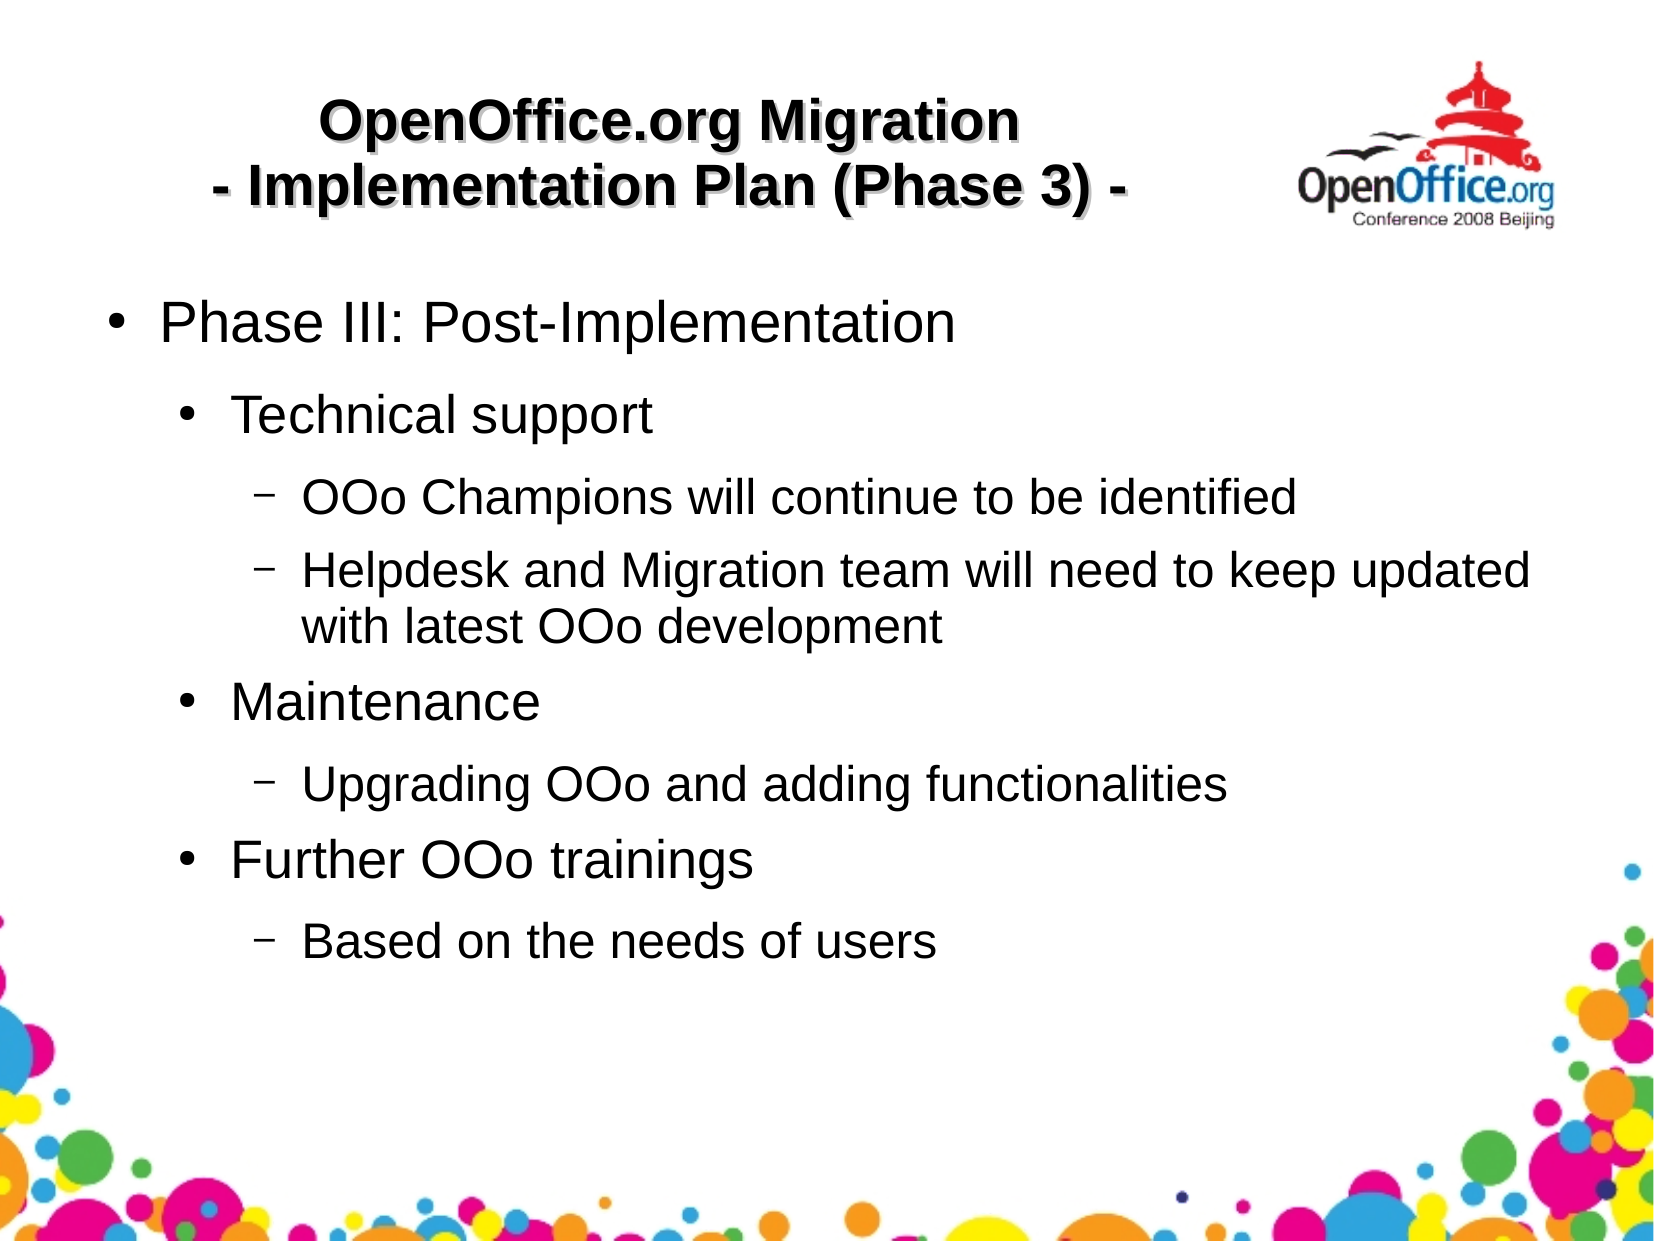

# OpenOffice.org Migration - Implementation Plan (Phase 3) -
Phase III: Post-Implementation
Technical support
OOo Champions will continue to be identified
Helpdesk and Migration team will need to keep updated with latest OOo development
Maintenance
Upgrading OOo and adding functionalities
Further OOo trainings
Based on the needs of users